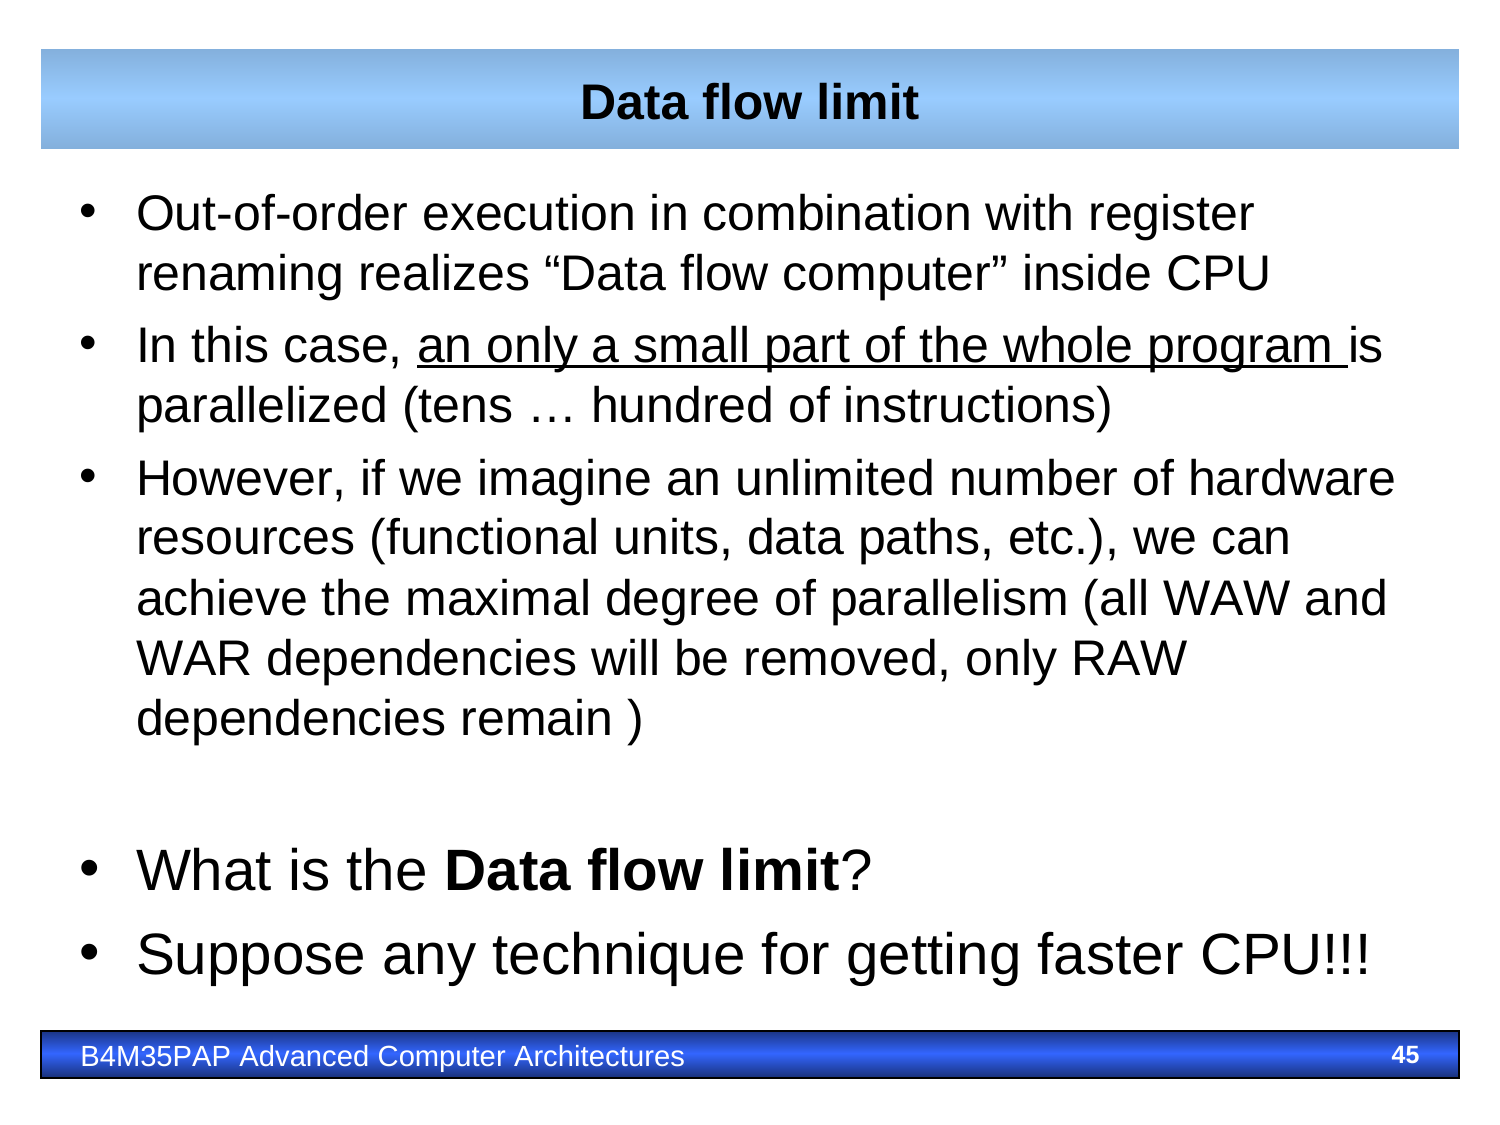

# Data flow limit
Out-of-order execution in combination with register renaming realizes “Data flow computer” inside CPU
In this case, an only a small part of the whole program is parallelized (tens … hundred of instructions)
However, if we imagine an unlimited number of hardware resources (functional units, data paths, etc.), we can achieve the maximal degree of parallelism (all WAW and WAR dependencies will be removed, only RAW dependencies remain )
What is the Data flow limit?
Suppose any technique for getting faster CPU!!!